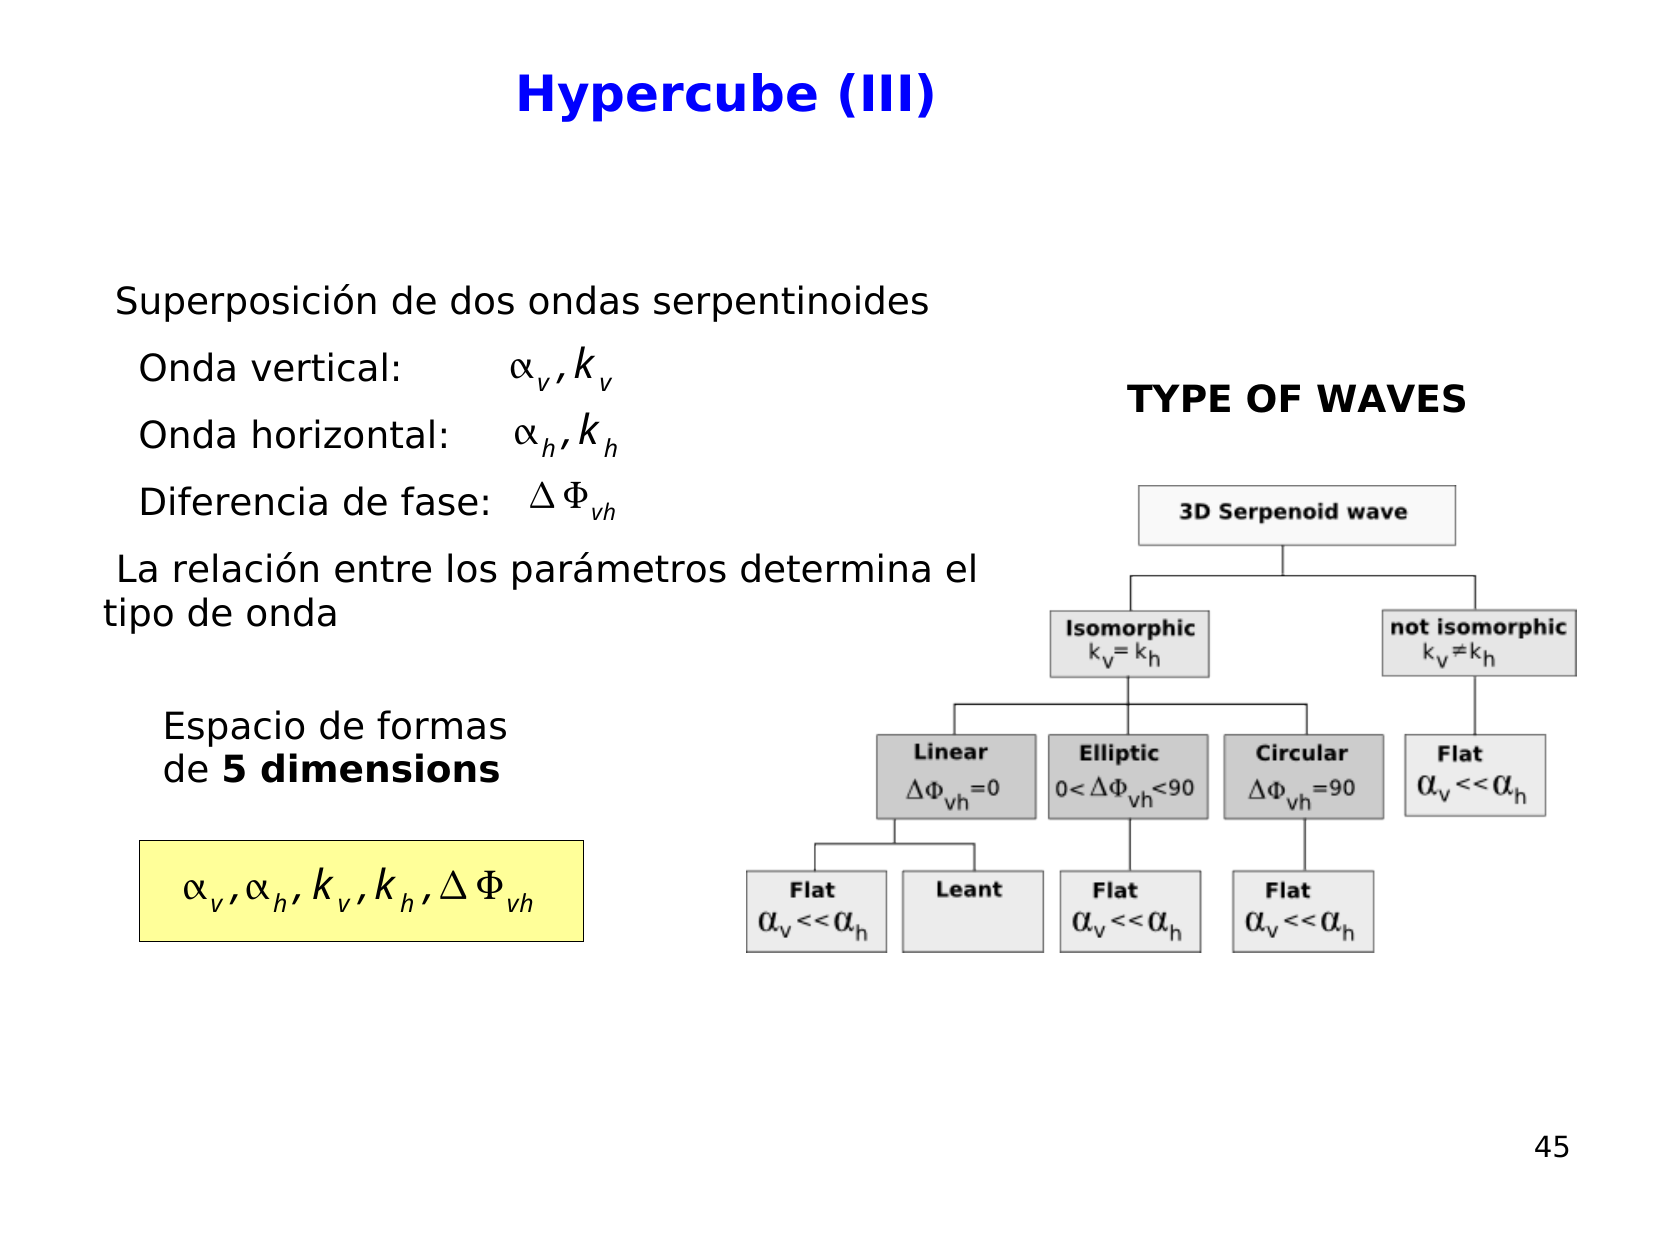

Hypercube (III)
 Superposición de dos ondas serpentinoides
Onda vertical:
Onda horizontal:
Diferencia de fase:
 La relación entre los parámetros determina el tipo de onda
TYPE OF WAVES
Espacio de formas de 5 dimensions
45